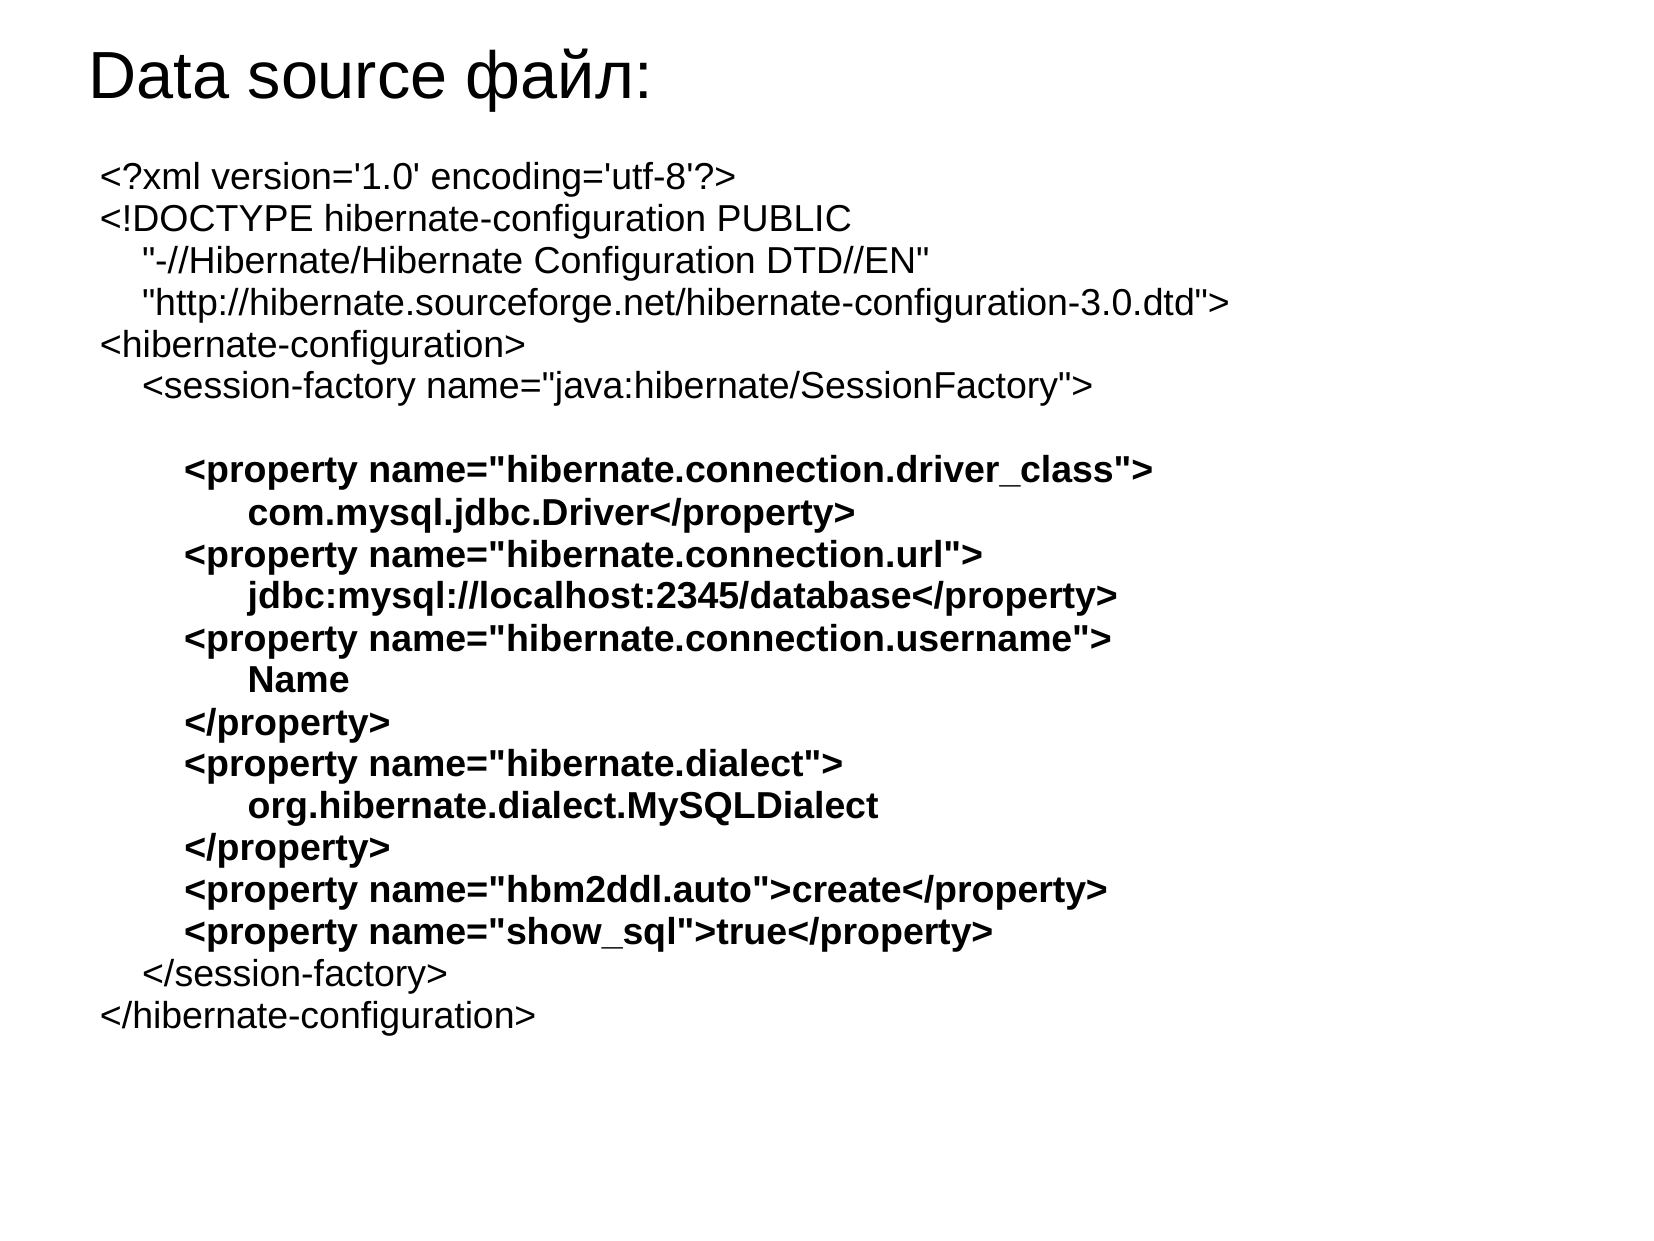

# Data source файл:
<?xml version='1.0' encoding='utf-8'?>
<!DOCTYPE hibernate-configuration PUBLIC
 "-//Hibernate/Hibernate Configuration DTD//EN"
 "http://hibernate.sourceforge.net/hibernate-configuration-3.0.dtd">
<hibernate-configuration>
 <session-factory name="java:hibernate/SessionFactory">
 <property name="hibernate.connection.driver_class">
		com.mysql.jdbc.Driver</property>
 <property name="hibernate.connection.url">
		jdbc:mysql://localhost:2345/database</property>
 <property name="hibernate.connection.username">
		Name
 	 </property>
 <property name="hibernate.dialect">
		org.hibernate.dialect.MySQLDialect
	 </property>
	 <property name="hbm2ddl.auto">create</property>
 <property name="show_sql">true</property>
 </session-factory>
</hibernate-configuration>